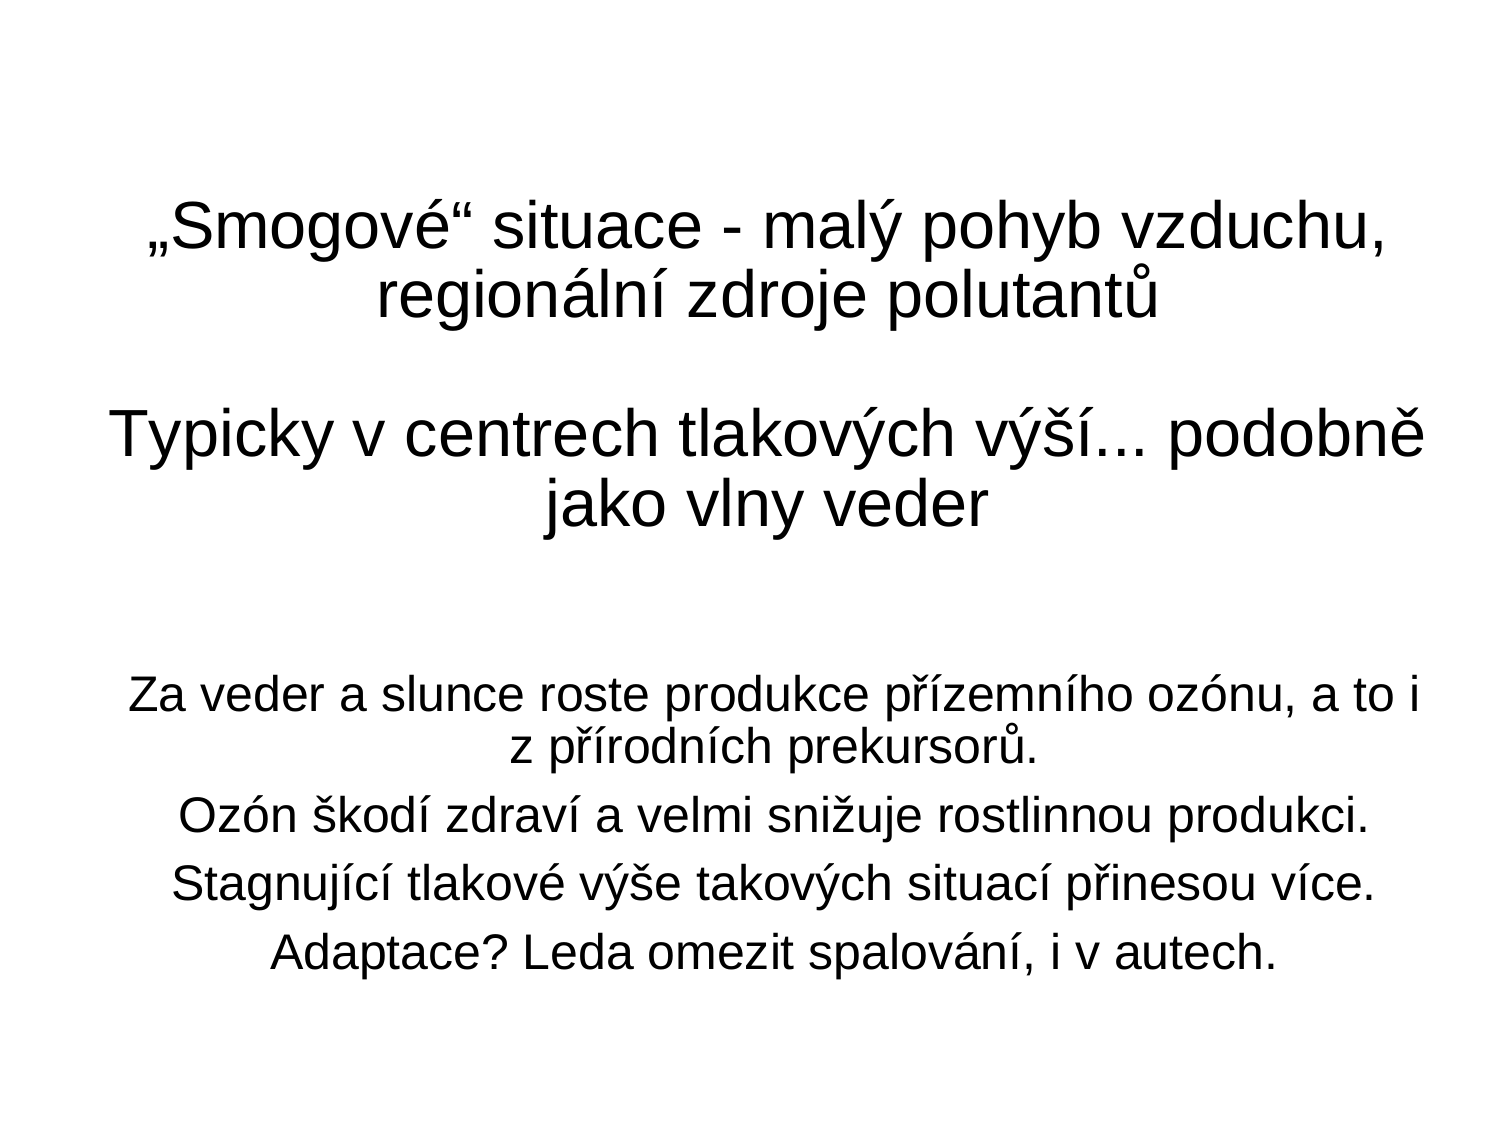

# „Smogové“ situace - malý pohyb vzduchu, regionální zdroje polutantů Typicky v centrech tlakových výší... podobně jako vlny veder
Za veder a slunce roste produkce přízemního ozónu, a to i z přírodních prekursorů.
Ozón škodí zdraví a velmi snižuje rostlinnou produkci.
Stagnující tlakové výše takových situací přinesou více.
Adaptace? Leda omezit spalování, i v autech.